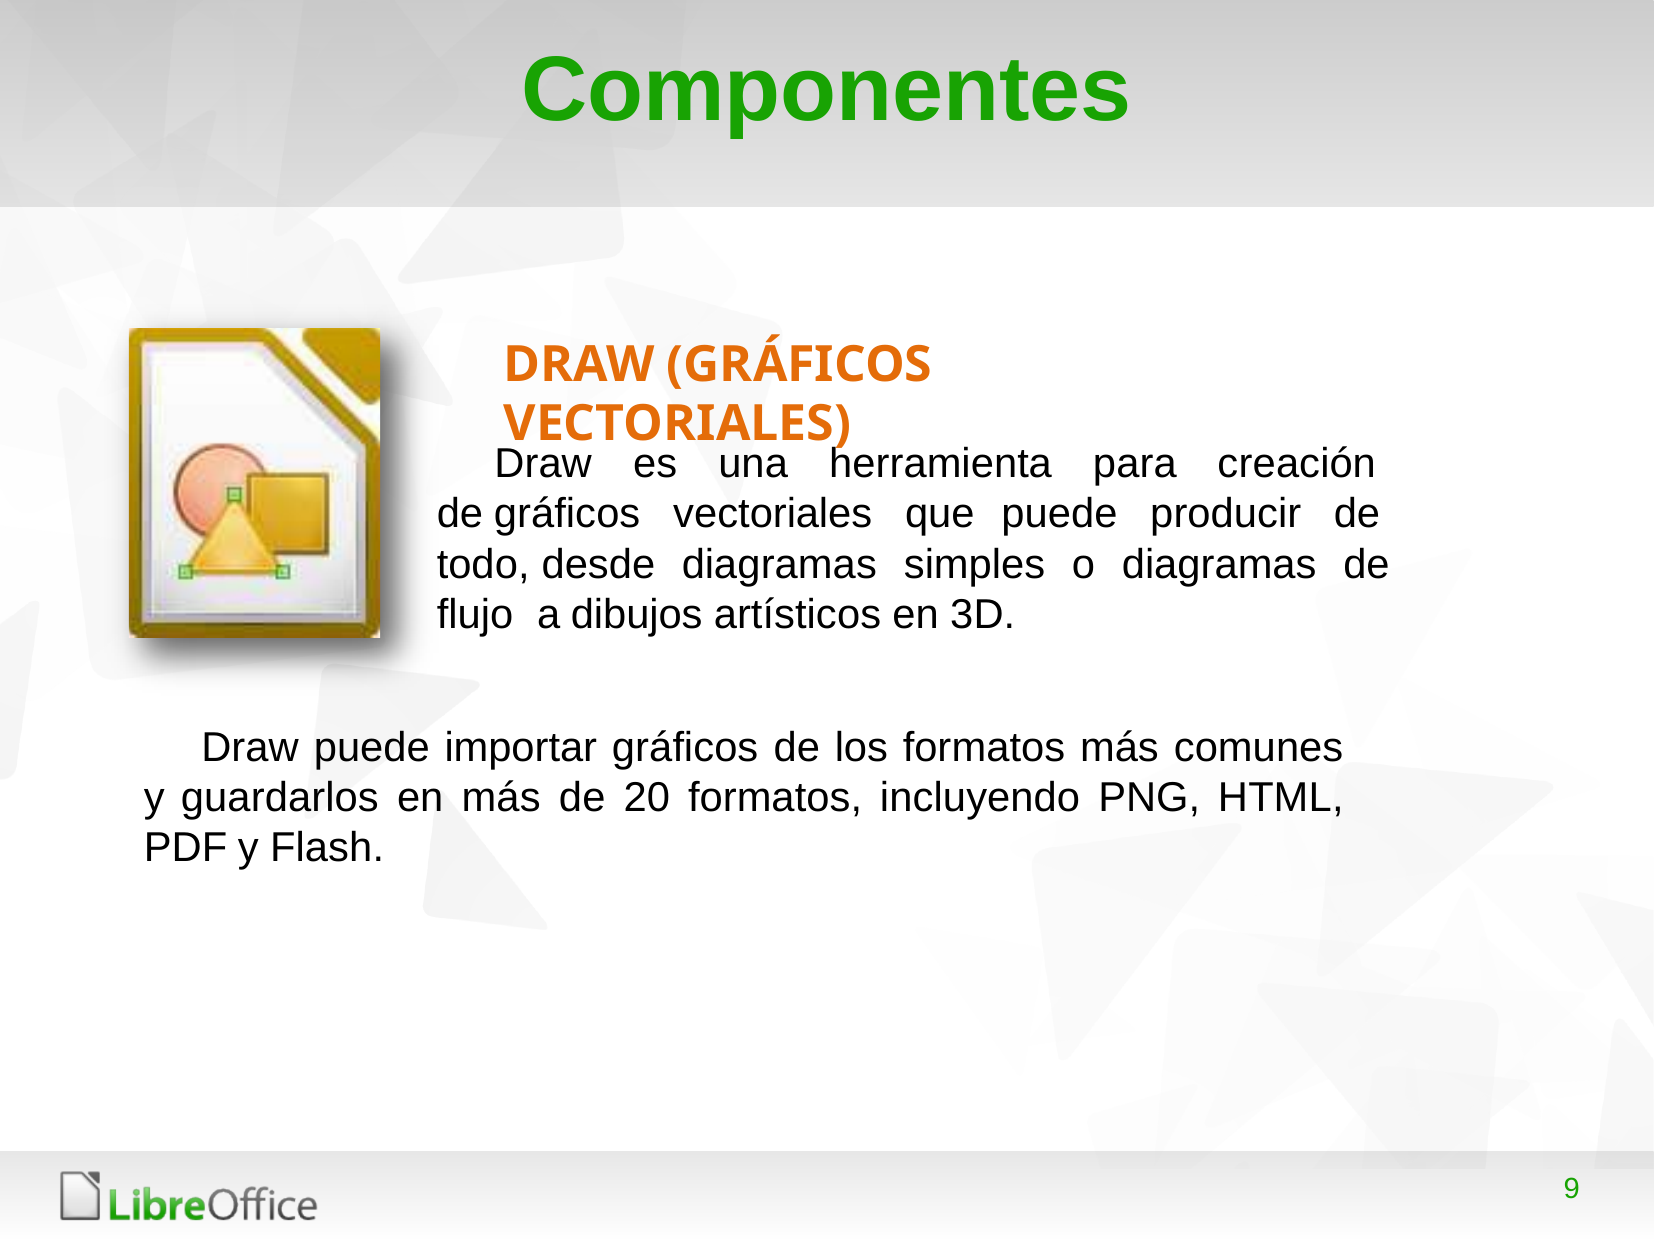

# Componentes
DRAW (GRÁFICOS VECTORIALES)
Draw es una herramienta para creación de gráficos vectoriales que puede producir de todo, desde diagramas simples o diagramas de flujo a dibujos artísticos en 3D.
Draw puede importar gráficos de los formatos más comunes y guardarlos en más de 20 formatos, incluyendo PNG, HTML, PDF y Flash.